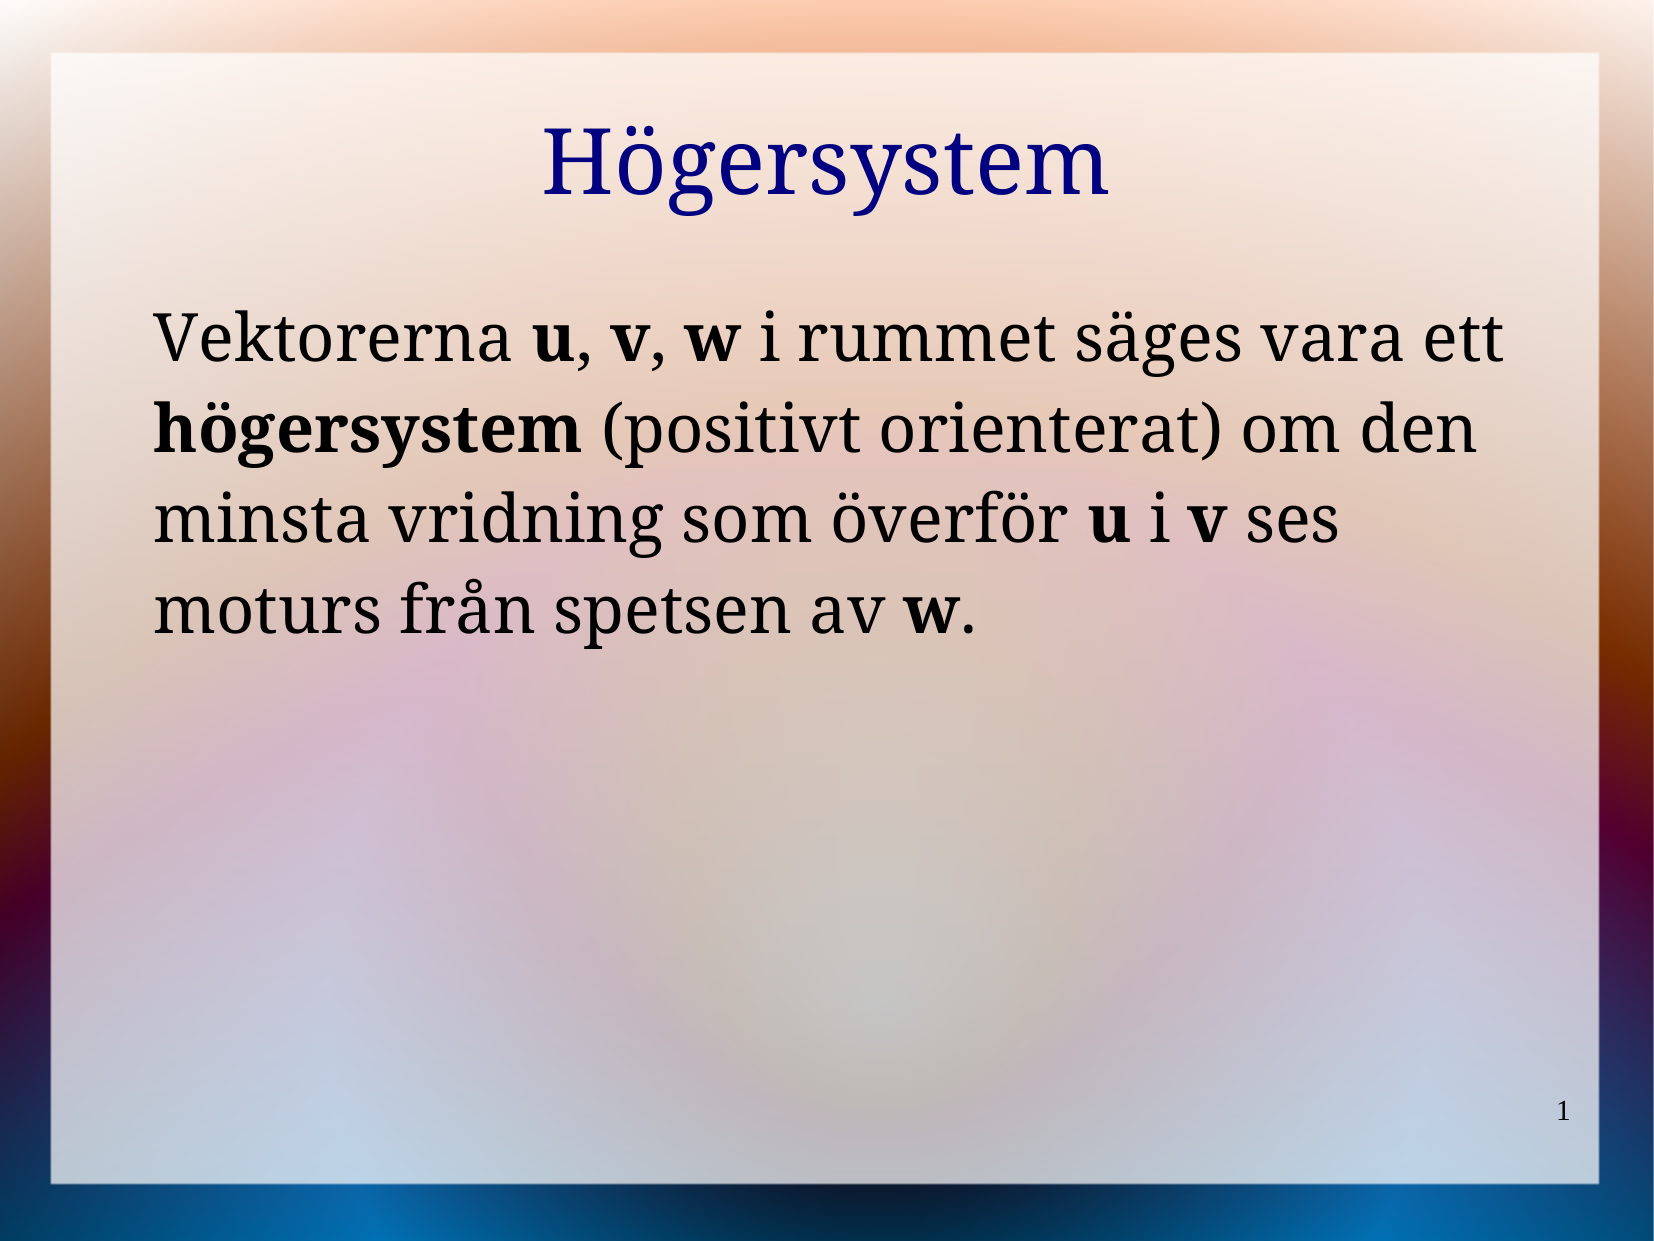

# Högersystem
Vektorerna u, v, w i rummet säges vara ett högersystem (positivt orienterat) om den minsta vridning som överför u i v ses moturs från spetsen av w.
1